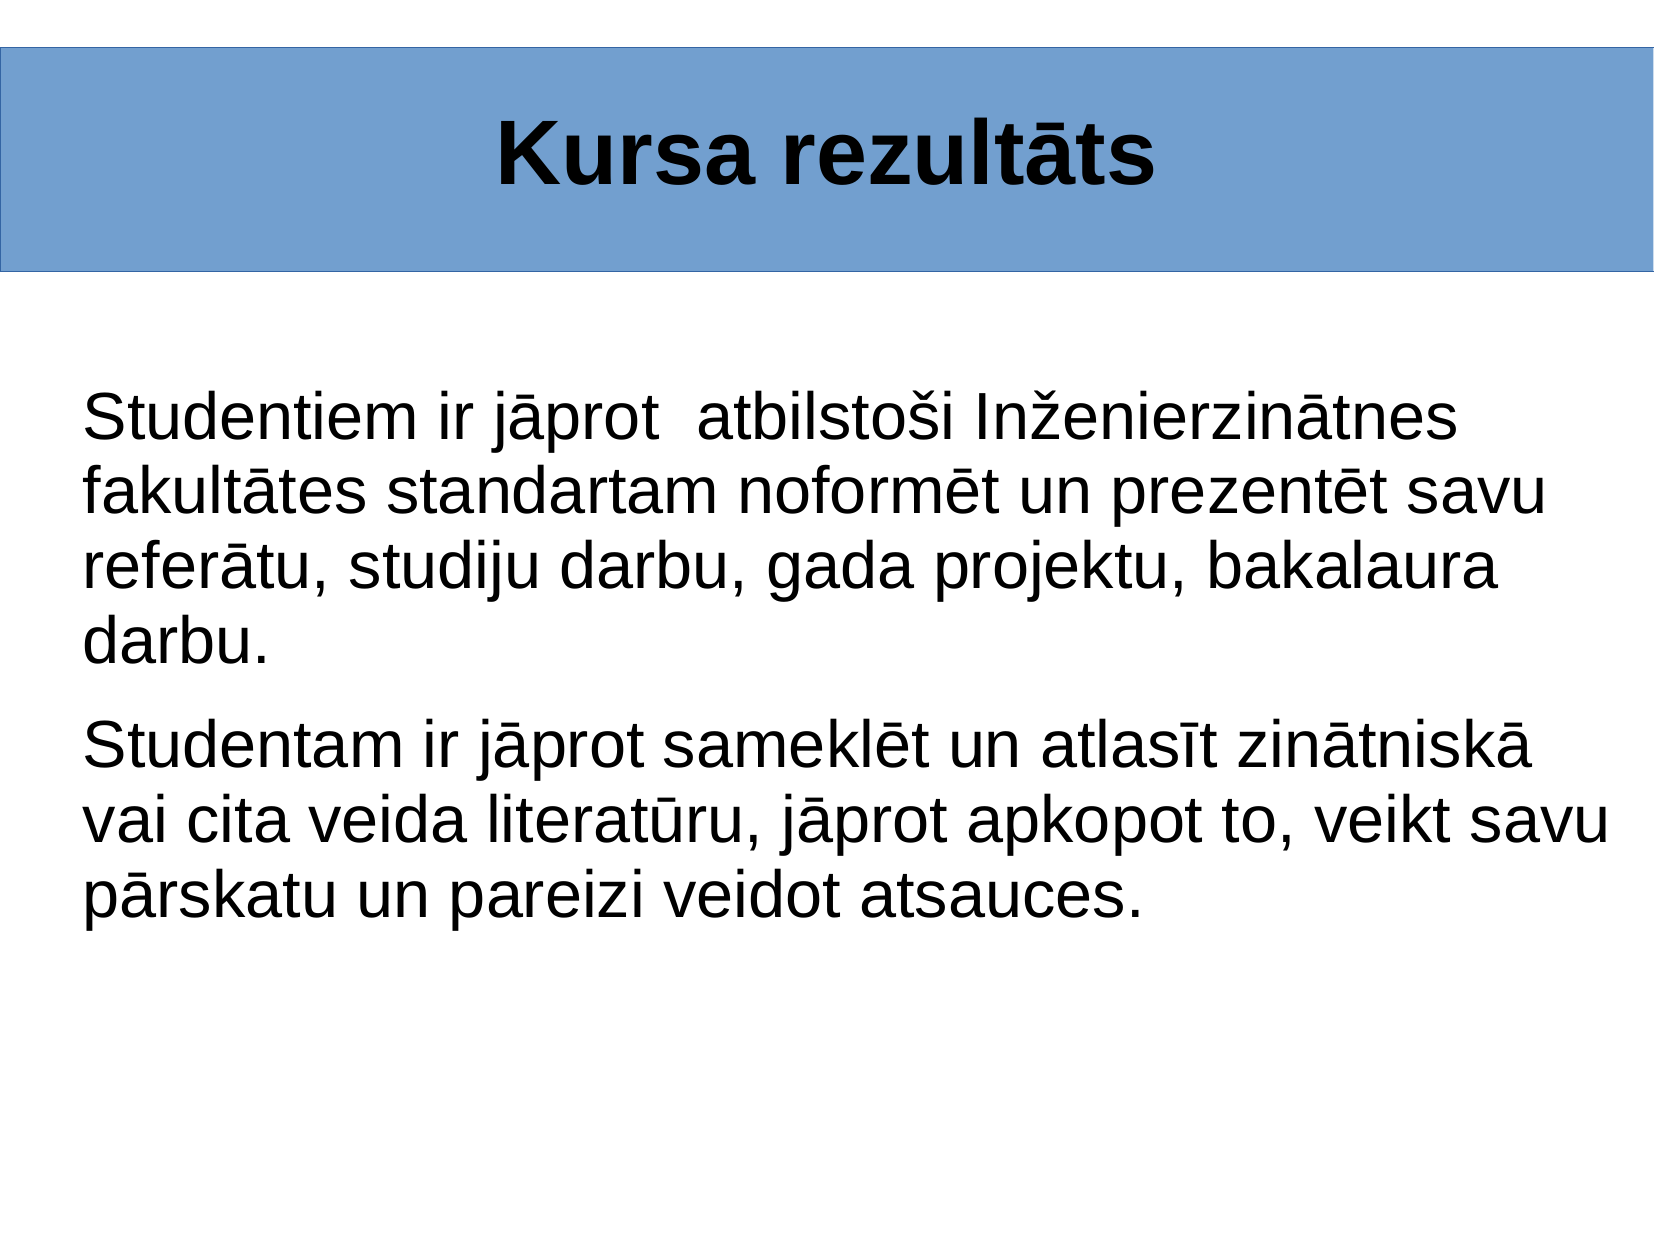

# Kursa rezultāts
Studentiem ir jāprot atbilstoši Inženierzinātnes fakultātes standartam noformēt un prezentēt savu referātu, studiju darbu, gada projektu, bakalaura darbu.
Studentam ir jāprot sameklēt un atlasīt zinātniskā vai cita veida literatūru, jāprot apkopot to, veikt savu pārskatu un pareizi veidot atsauces.